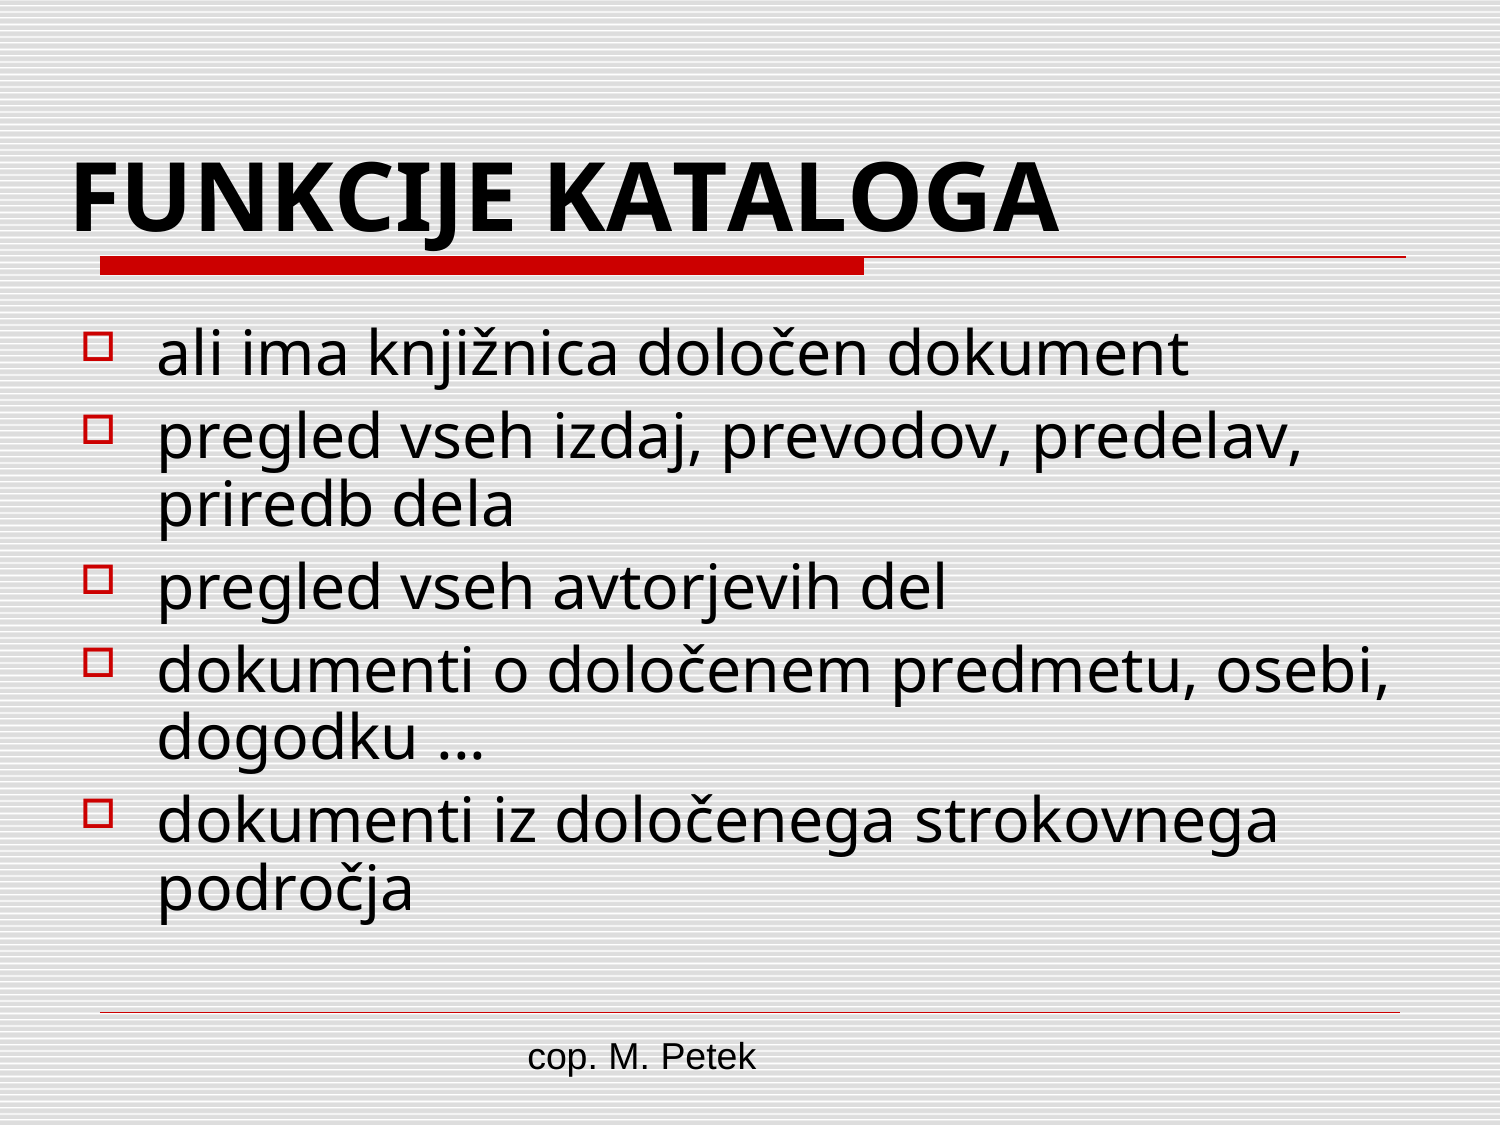

# FUNKCIJE KATALOGA
ali ima knjižnica določen dokument
pregled vseh izdaj, prevodov, predelav, priredb dela
pregled vseh avtorjevih del
dokumenti o določenem predmetu, osebi, dogodku ...
dokumenti iz določenega strokovnega področja
cop. M. Petek